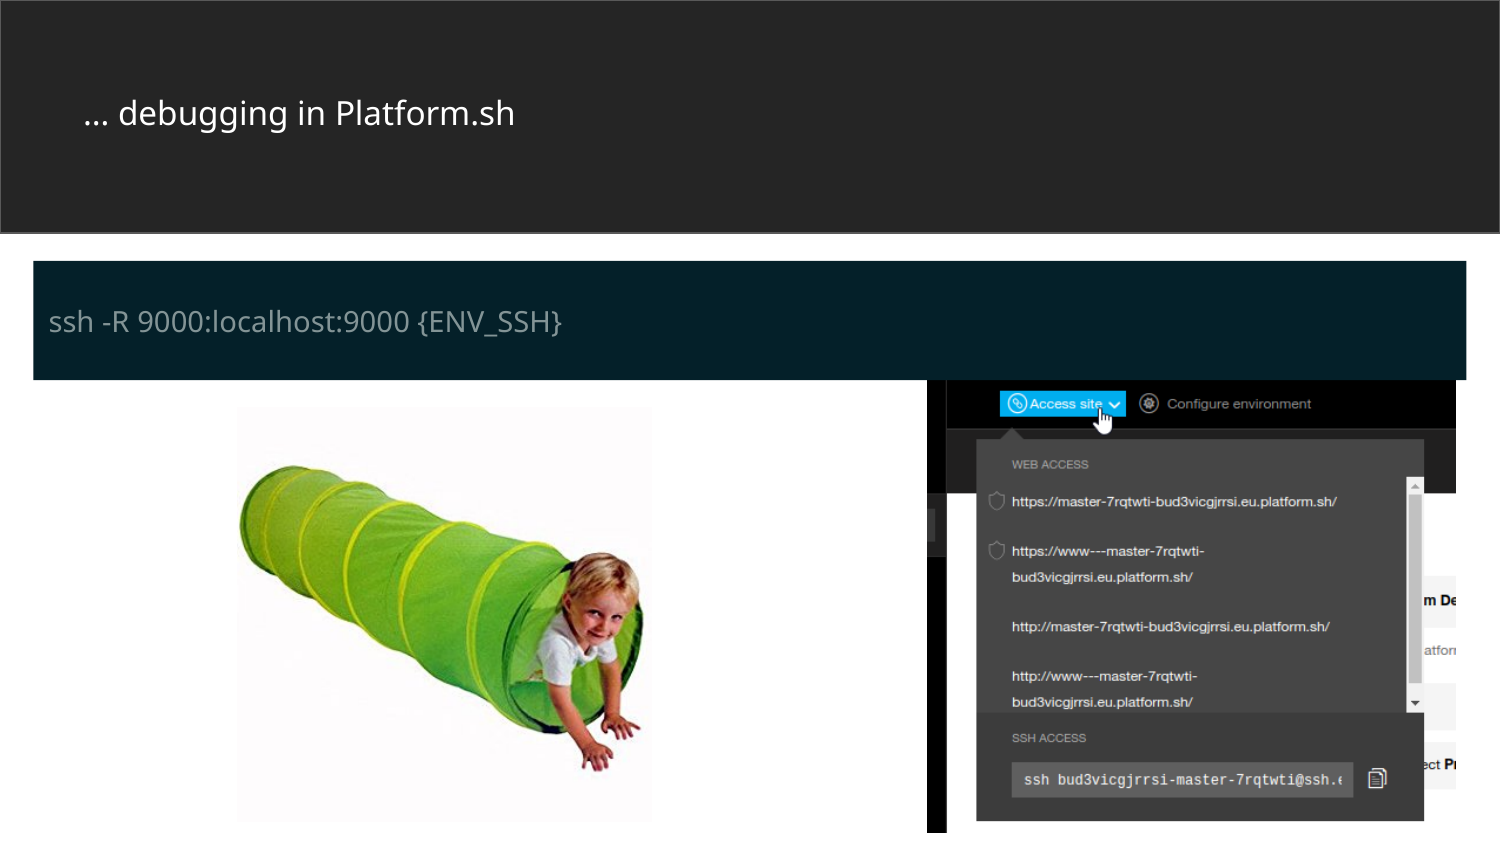

# … debugging in Platform.sh
ssh -R 9000:localhost:9000 {ENV_SSH}